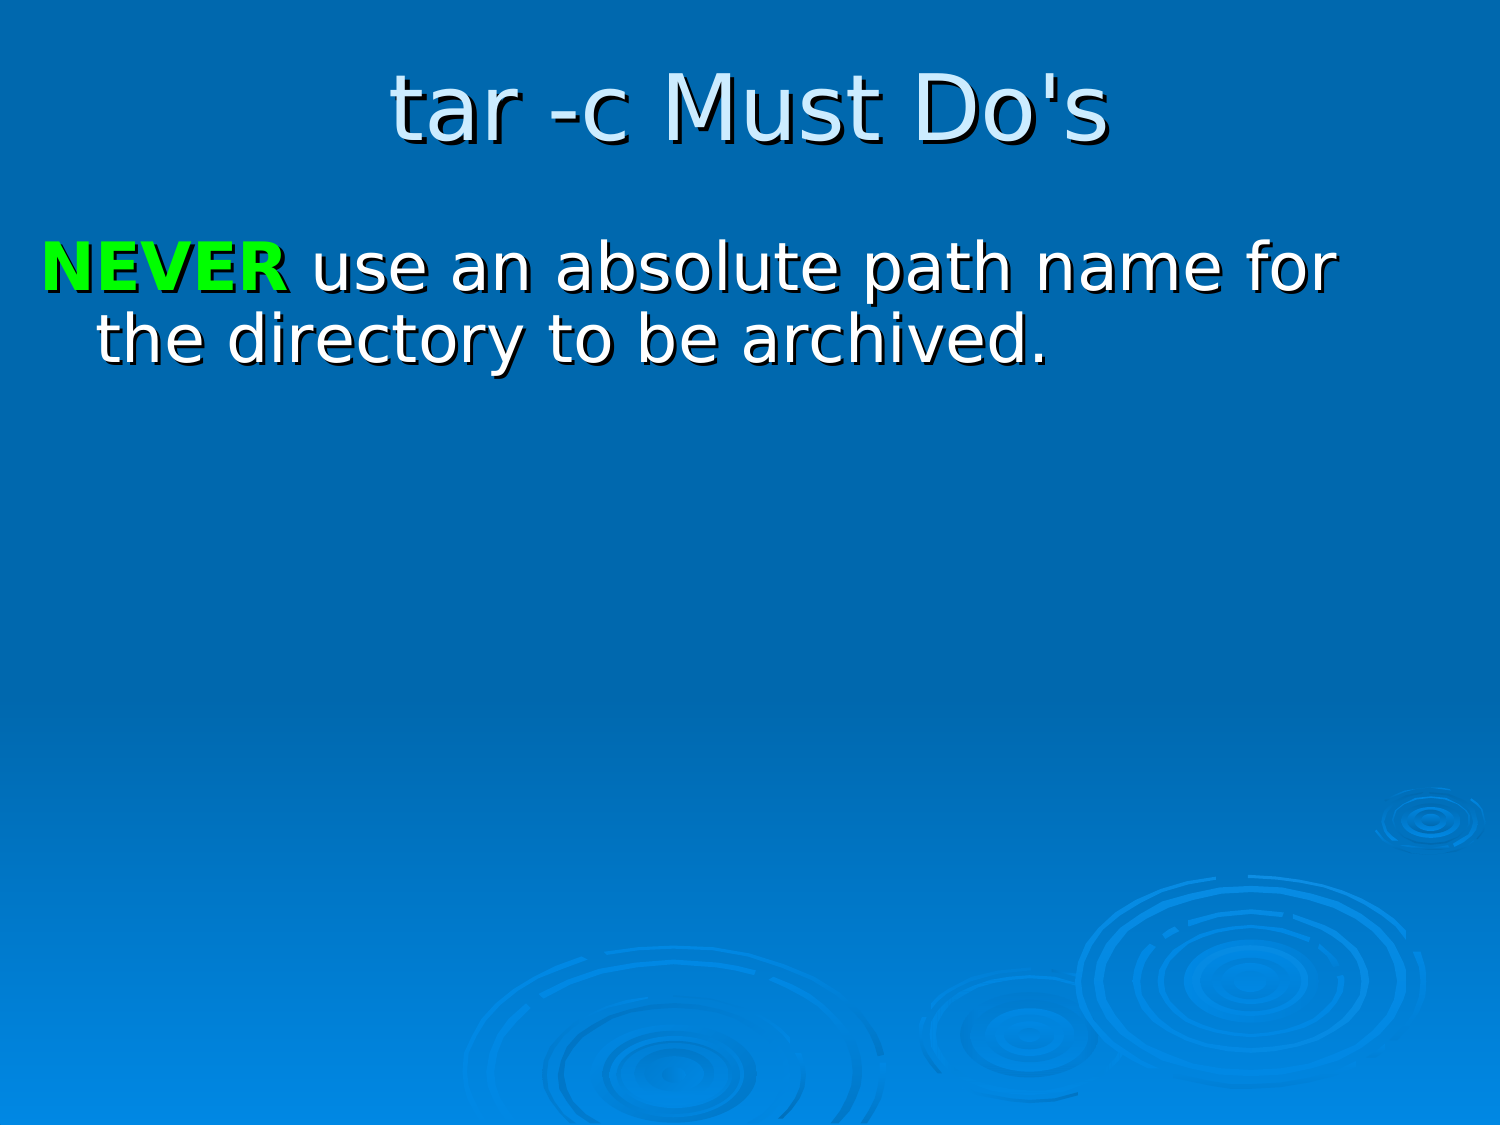

# tar -c Must Do's
NEVER use an absolute path name for the directory to be archived.